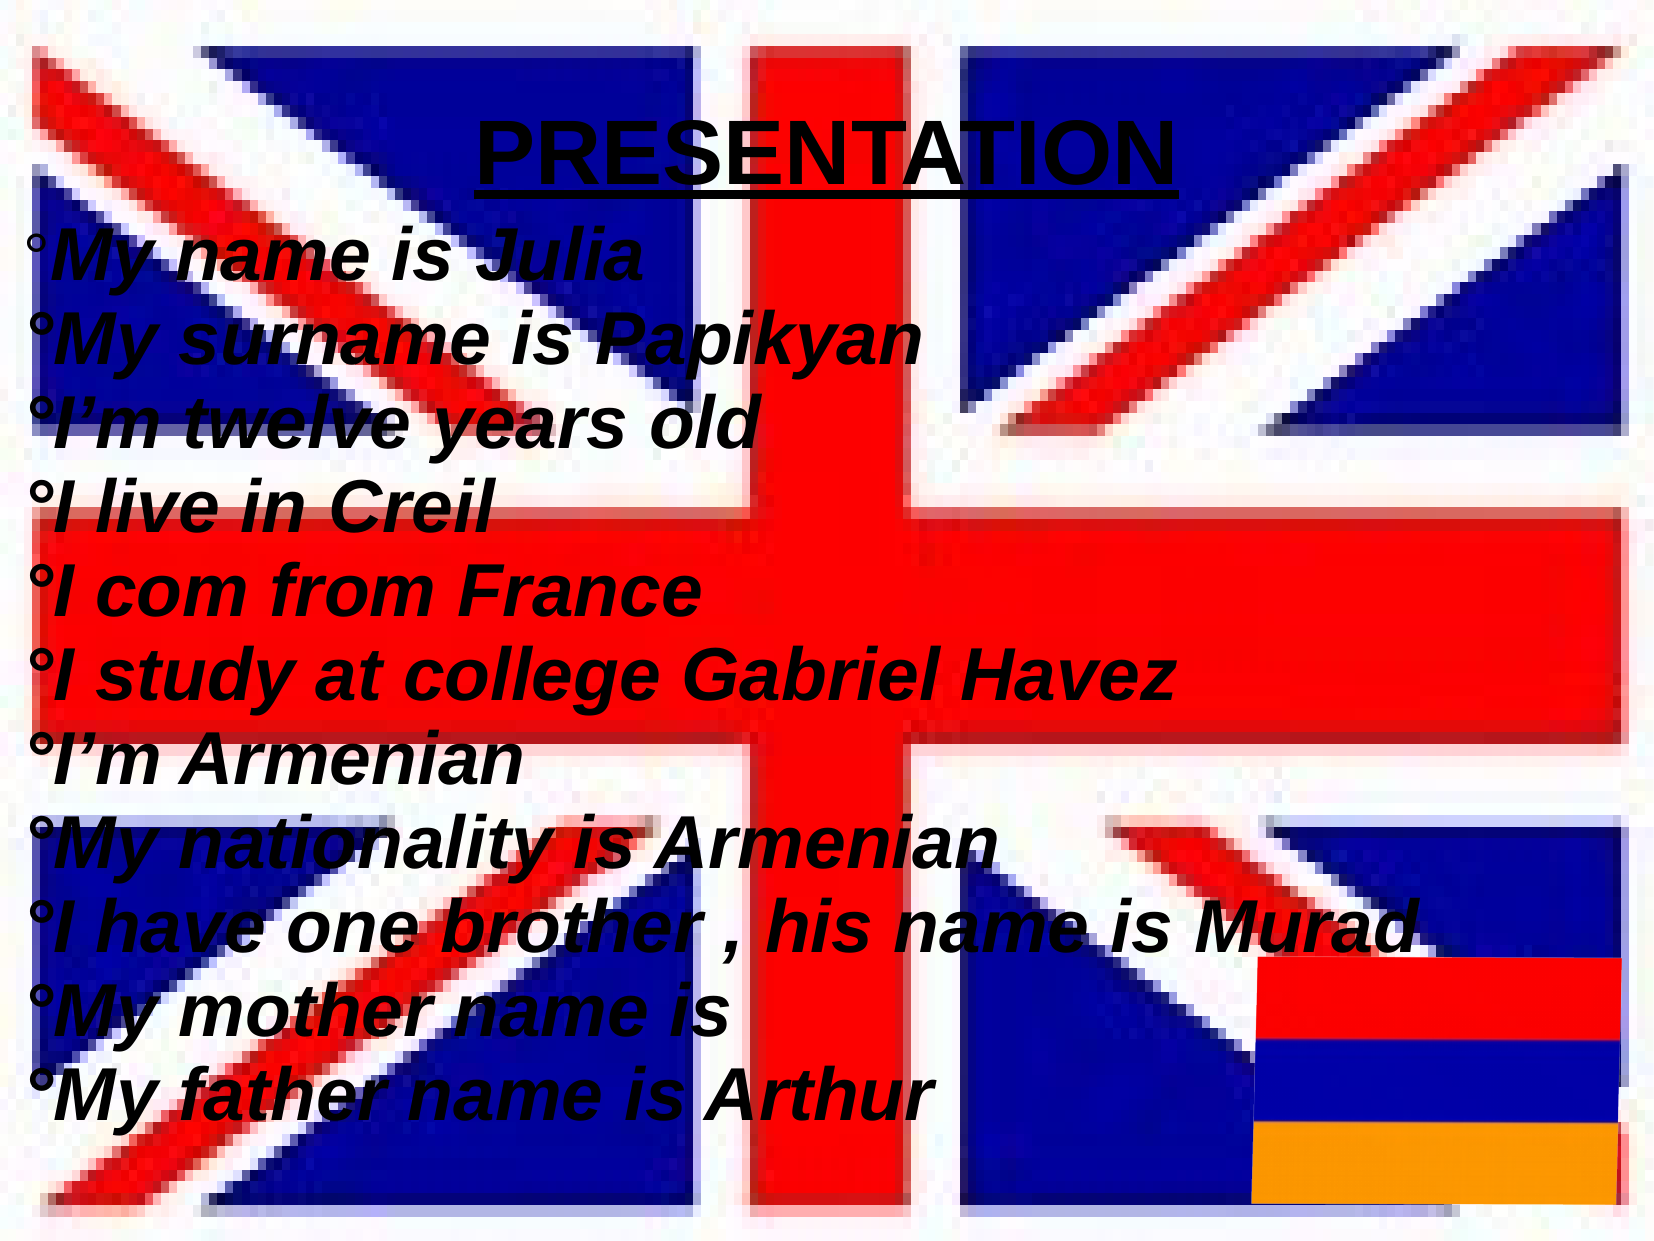

# PRESENTATION
°My name is Julia
°My surname is Papikyan
°I’m twelve years old
°I live in Creil
°I com from France
°I study at college Gabriel Havez
°I’m Armenian
°My nationality is Armenian
°I have one brother , his name is Murad
°My mother name is
°My father name is Arthur